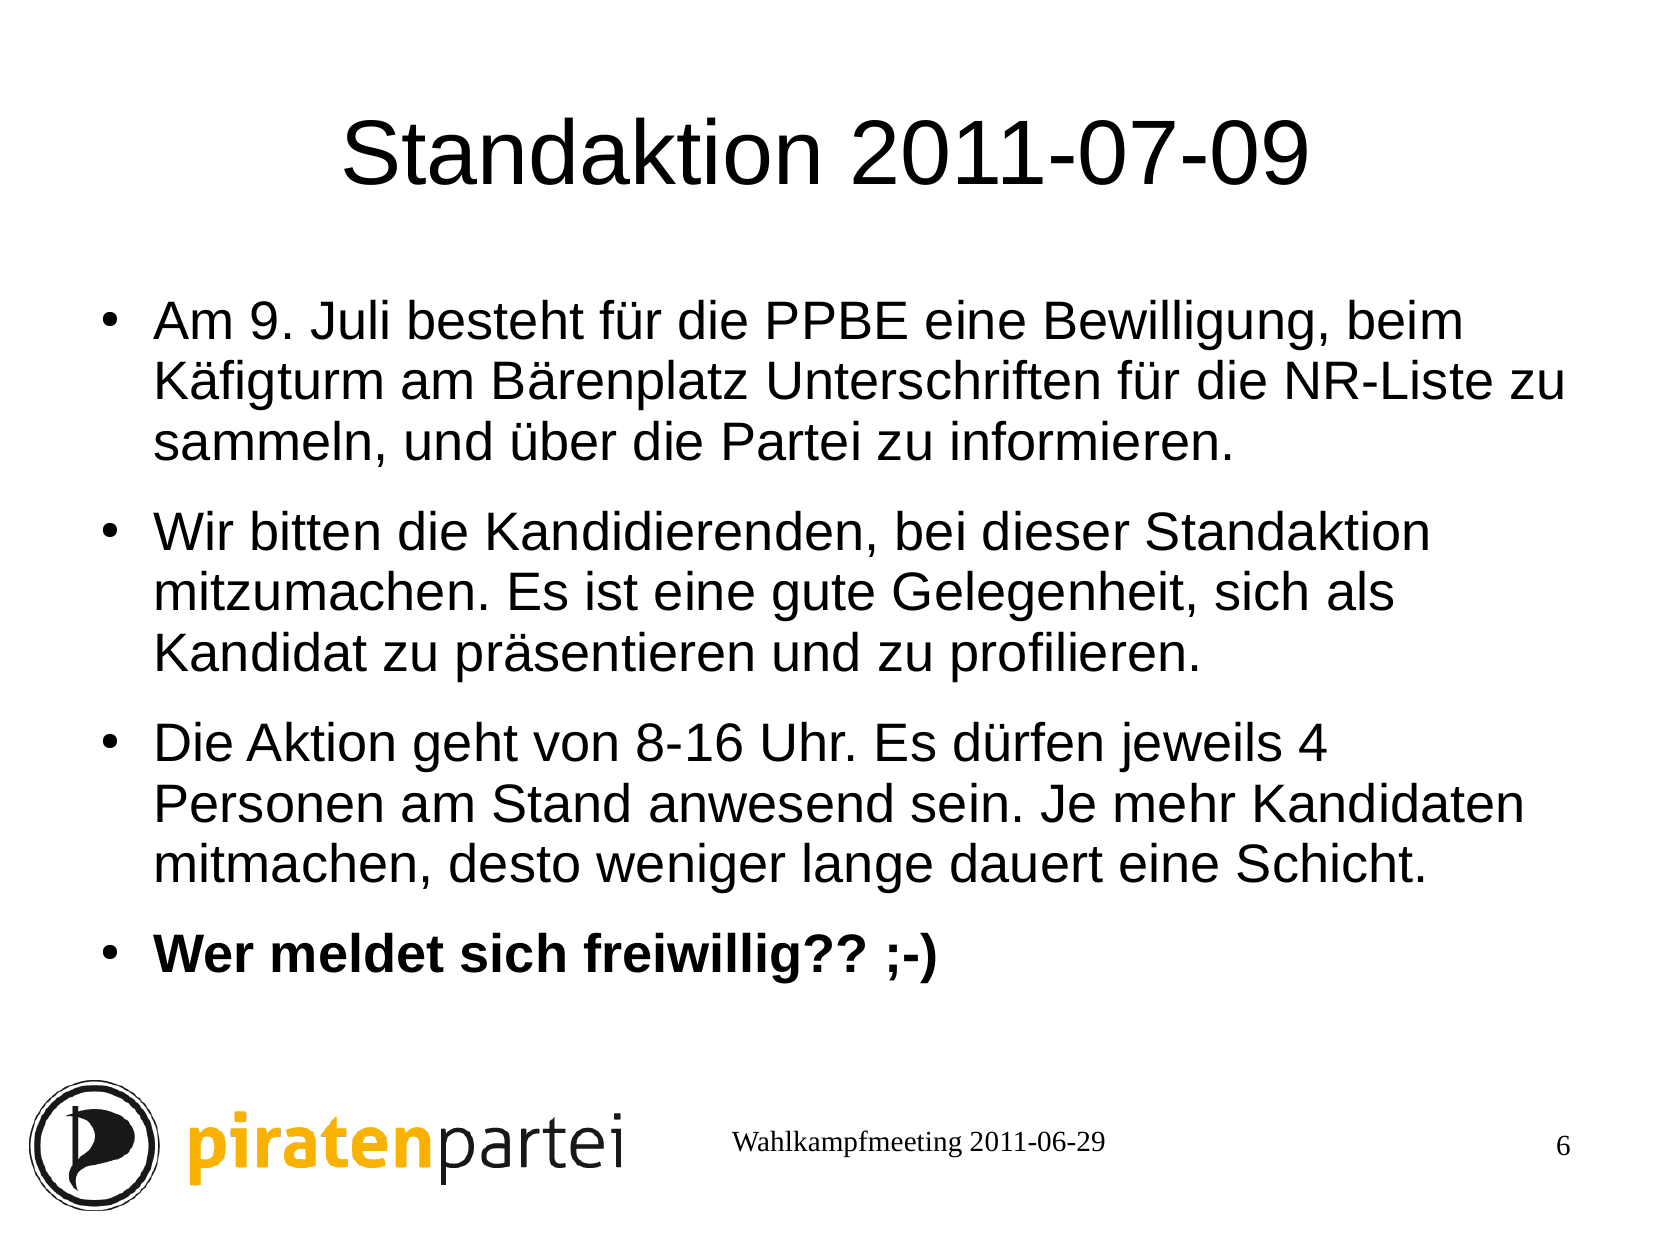

# Standaktion 2011-07-09
Am 9. Juli besteht für die PPBE eine Bewilligung, beim Käfigturm am Bärenplatz Unterschriften für die NR-Liste zu sammeln, und über die Partei zu informieren.
Wir bitten die Kandidierenden, bei dieser Standaktion mitzumachen. Es ist eine gute Gelegenheit, sich als Kandidat zu präsentieren und zu profilieren.
Die Aktion geht von 8-16 Uhr. Es dürfen jeweils 4 Personen am Stand anwesend sein. Je mehr Kandidaten mitmachen, desto weniger lange dauert eine Schicht.
Wer meldet sich freiwillig?? ;-)
Wahlkampfmeeting 2011-06-29
6